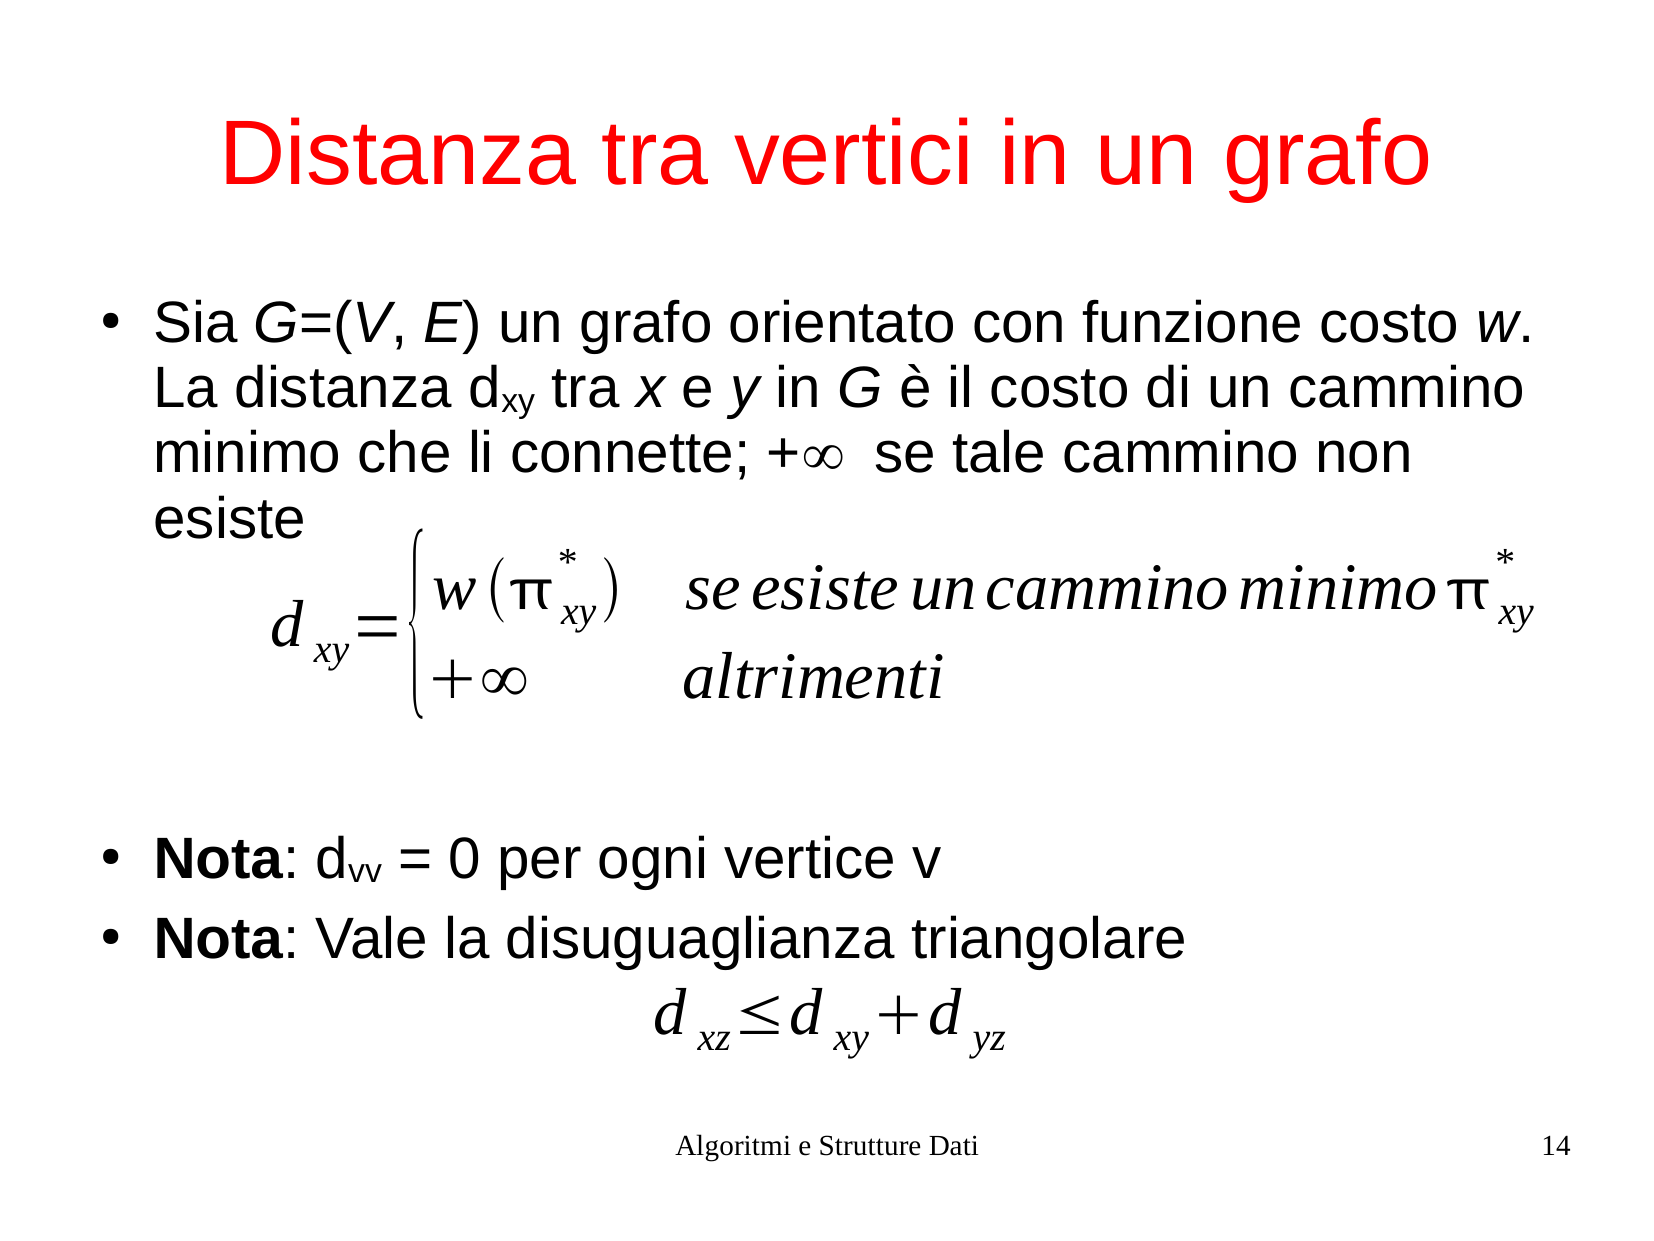

# Distanza tra vertici in un grafo
Sia G=(V, E) un grafo orientato con funzione costo w. La distanza dxy tra x e y in G è il costo di un cammino minimo che li connette; + se tale cammino non esiste
Nota: dvv = 0 per ogni vertice v
Nota: Vale la disuguaglianza triangolare
Algoritmi e Strutture Dati
14